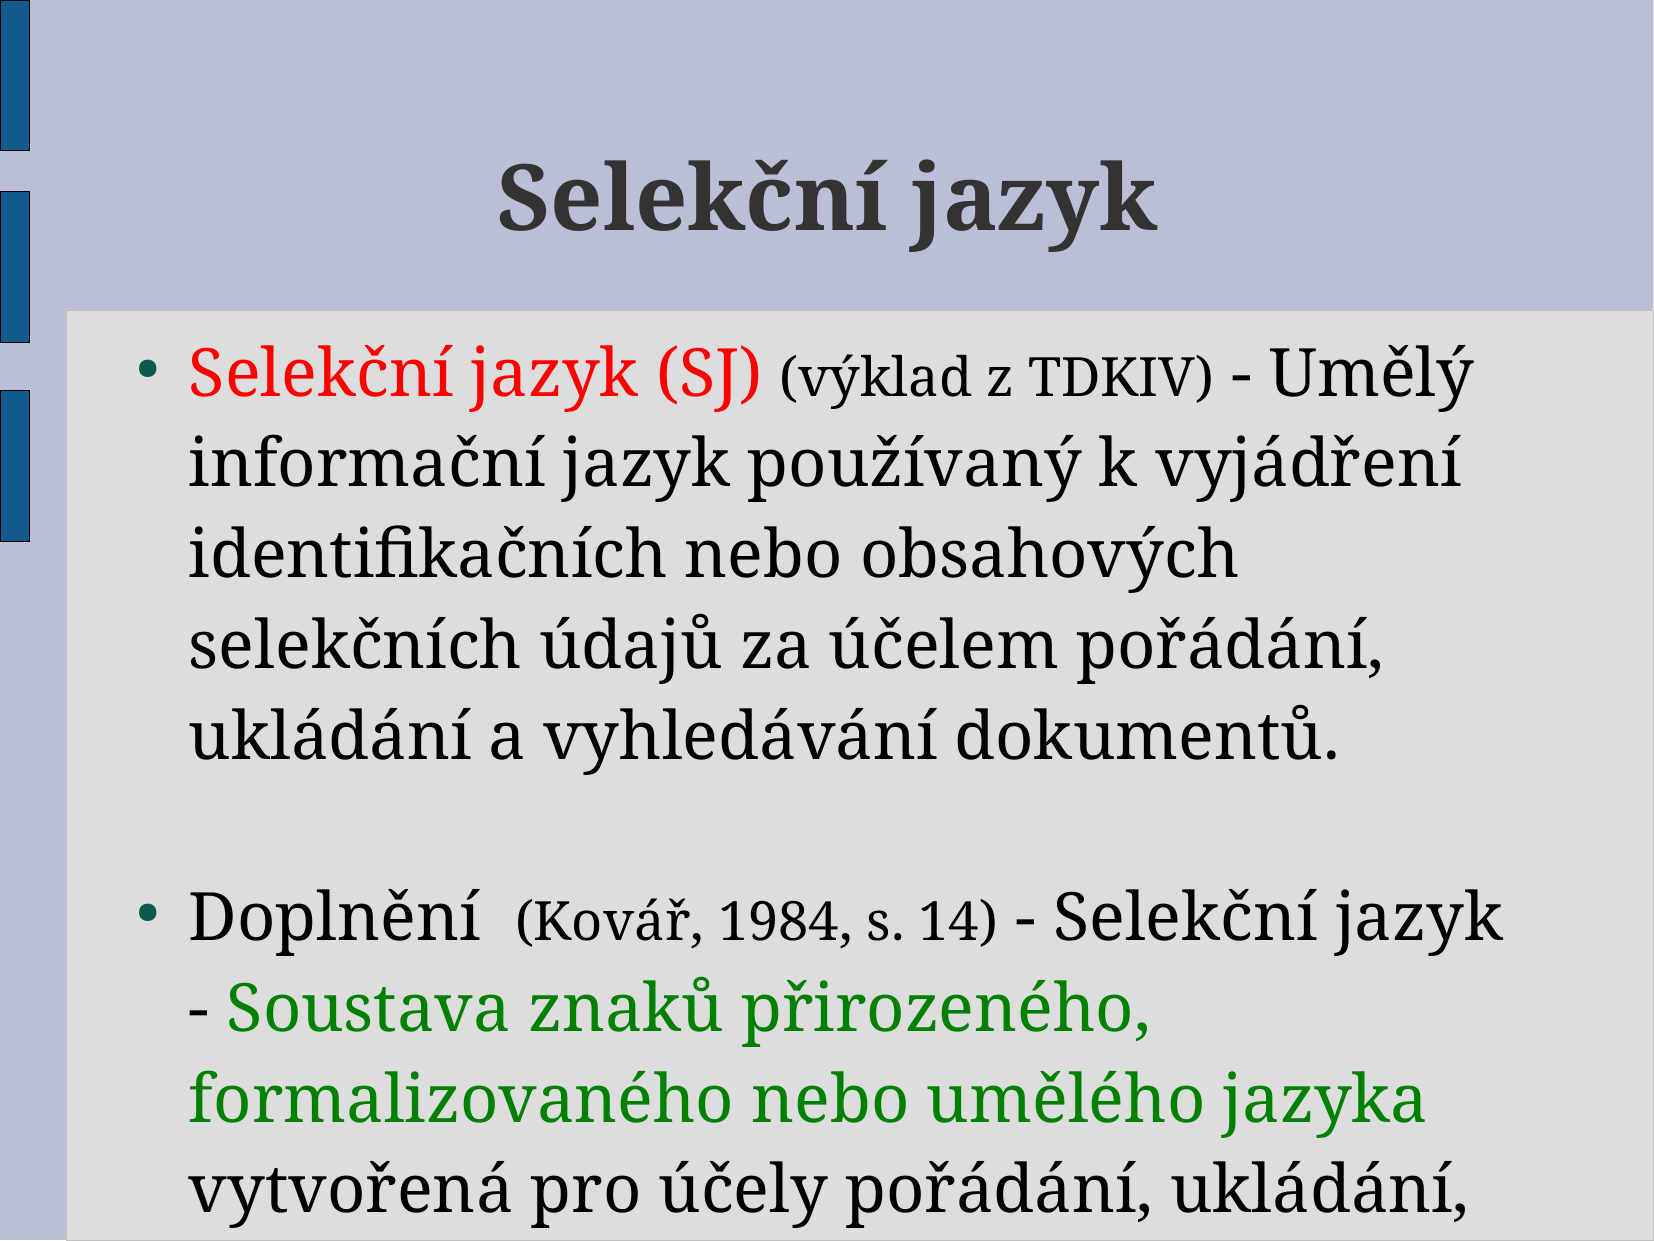

# Selekční jazyk
Selekční jazyk (SJ) (výklad z TDKIV) - Umělý informační jazyk používaný k vyjádření identifikačních nebo obsahových selekčních údajů za účelem pořádání, ukládání a vyhledávání dokumentů.
Doplnění (Kovář, 1984, s. 14) - Selekční jazyk - Soustava znaků přirozeného, formalizovaného nebo umělého jazyka vytvořená pro účely pořádání, ukládání, vyhledávání, popř. i distribuce jak dokumentů samých, tak záznamů o nich.